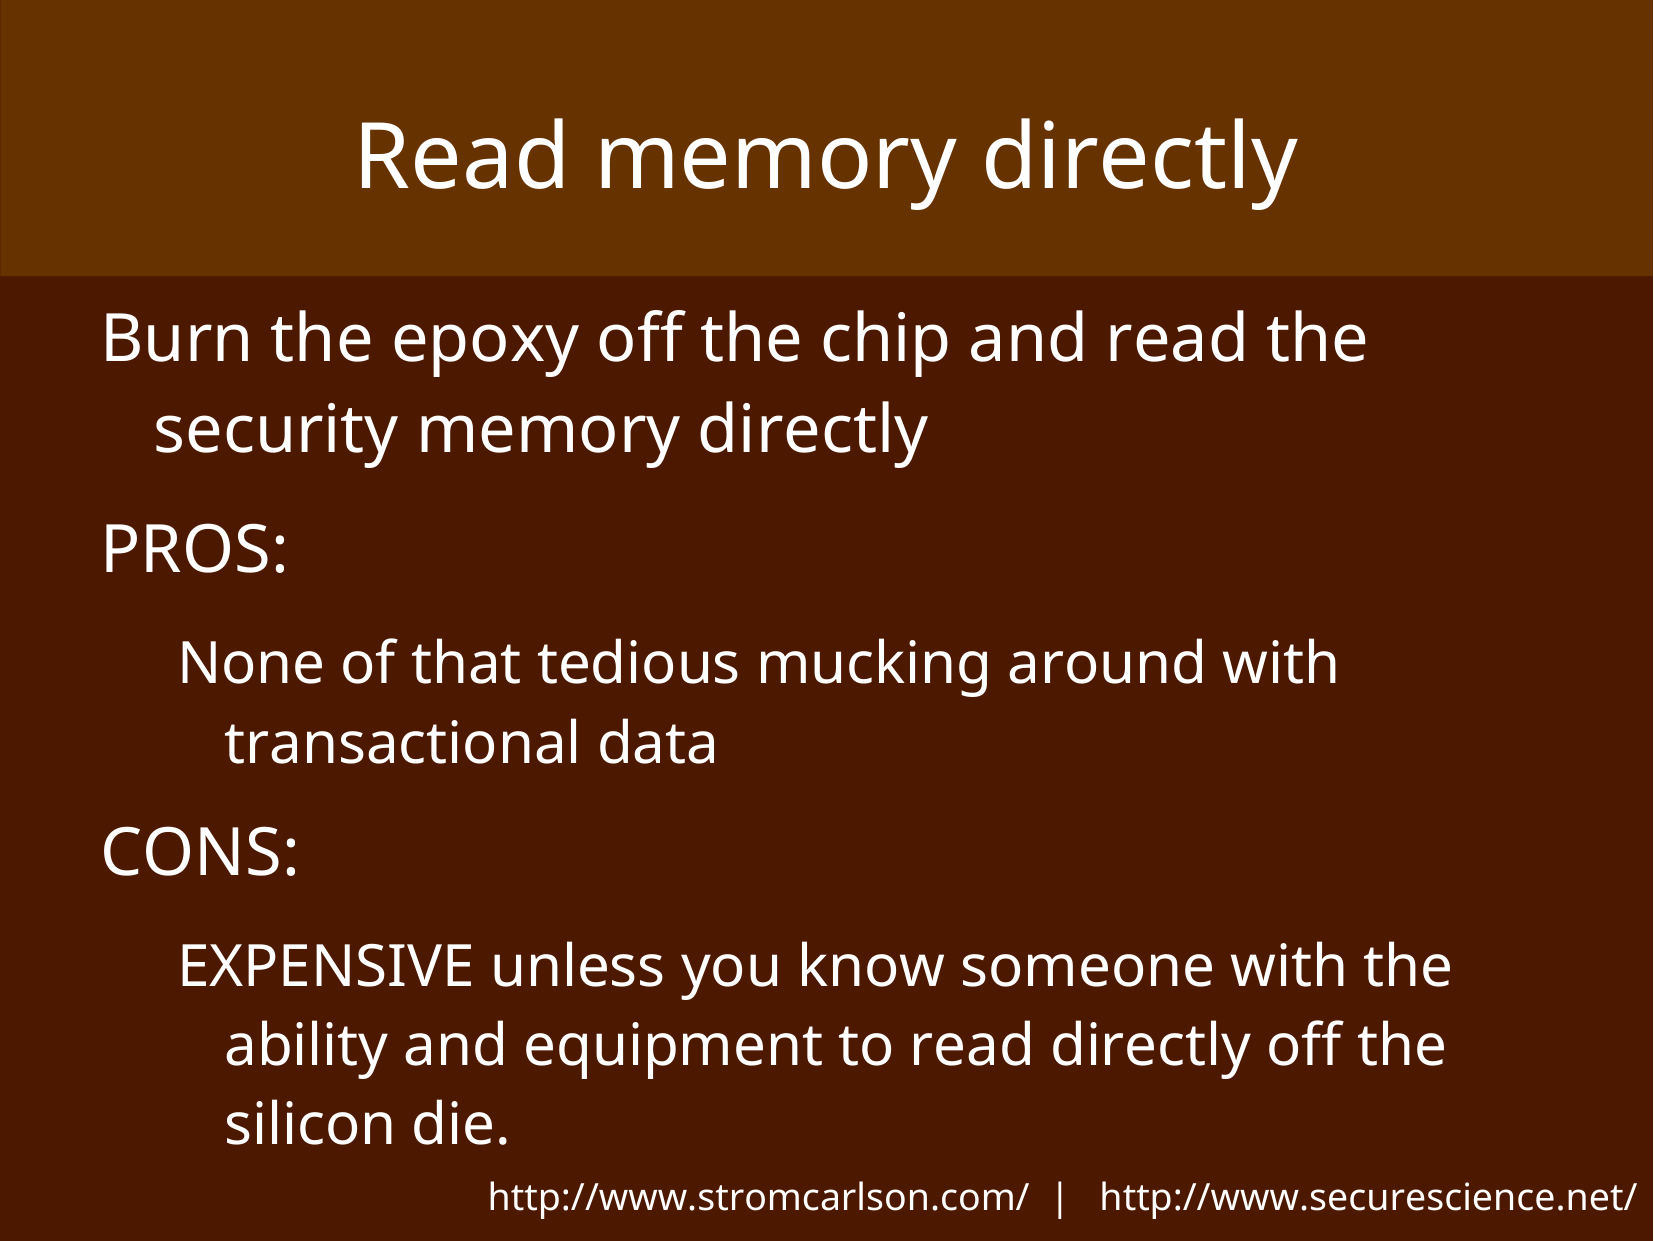

# Read memory directly
Burn the epoxy off the chip and read the security memory directly
PROS:
None of that tedious mucking around with transactional data
CONS:
EXPENSIVE unless you know someone with the ability and equipment to read directly off the silicon die.